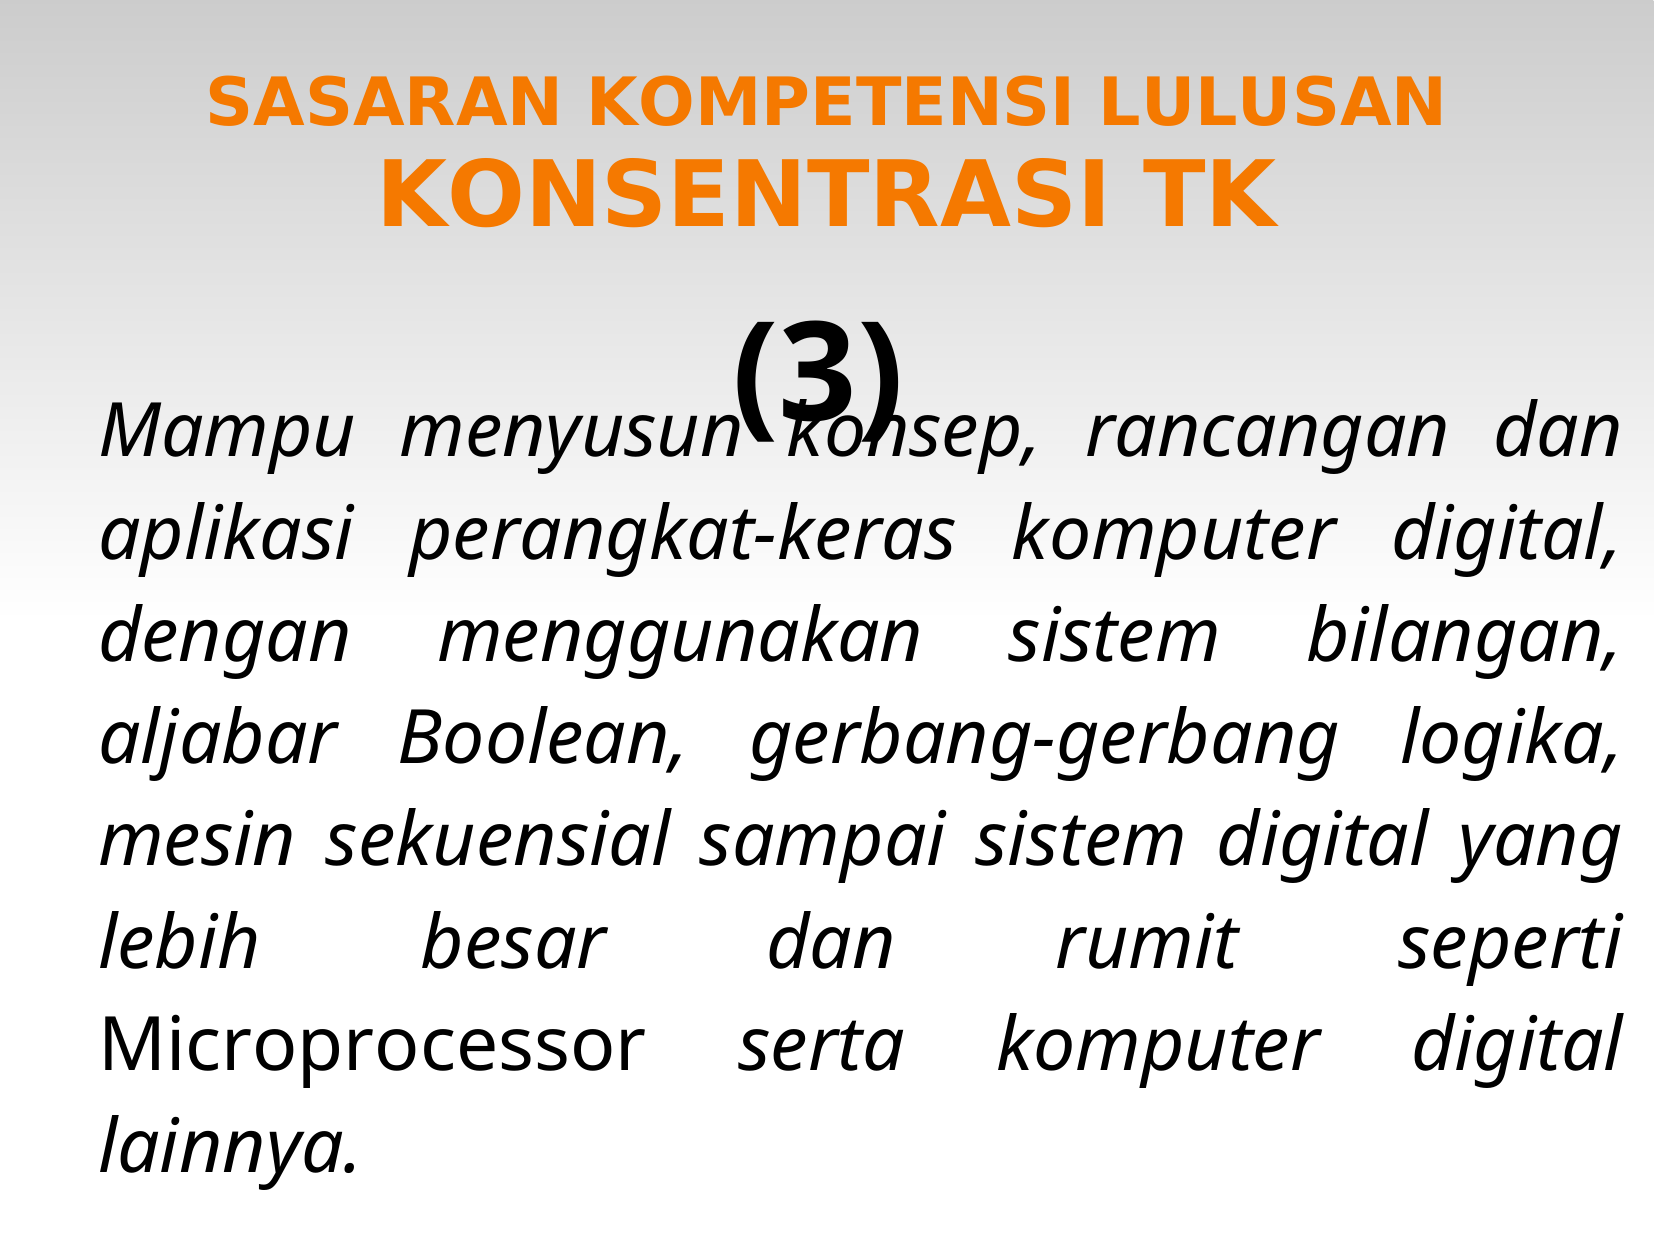

SASARAN KOMPETENSI LULUSAN
KONSENTRASI TK
(3)
# Mampu menyusun konsep, rancangan dan aplikasi perangkat-keras komputer digital, dengan menggunakan sistem bilangan, aljabar Boolean, gerbang-gerbang logika, mesin sekuensial sampai sistem digital yang lebih besar dan rumit seperti Microprocessor serta komputer digital lainnya.